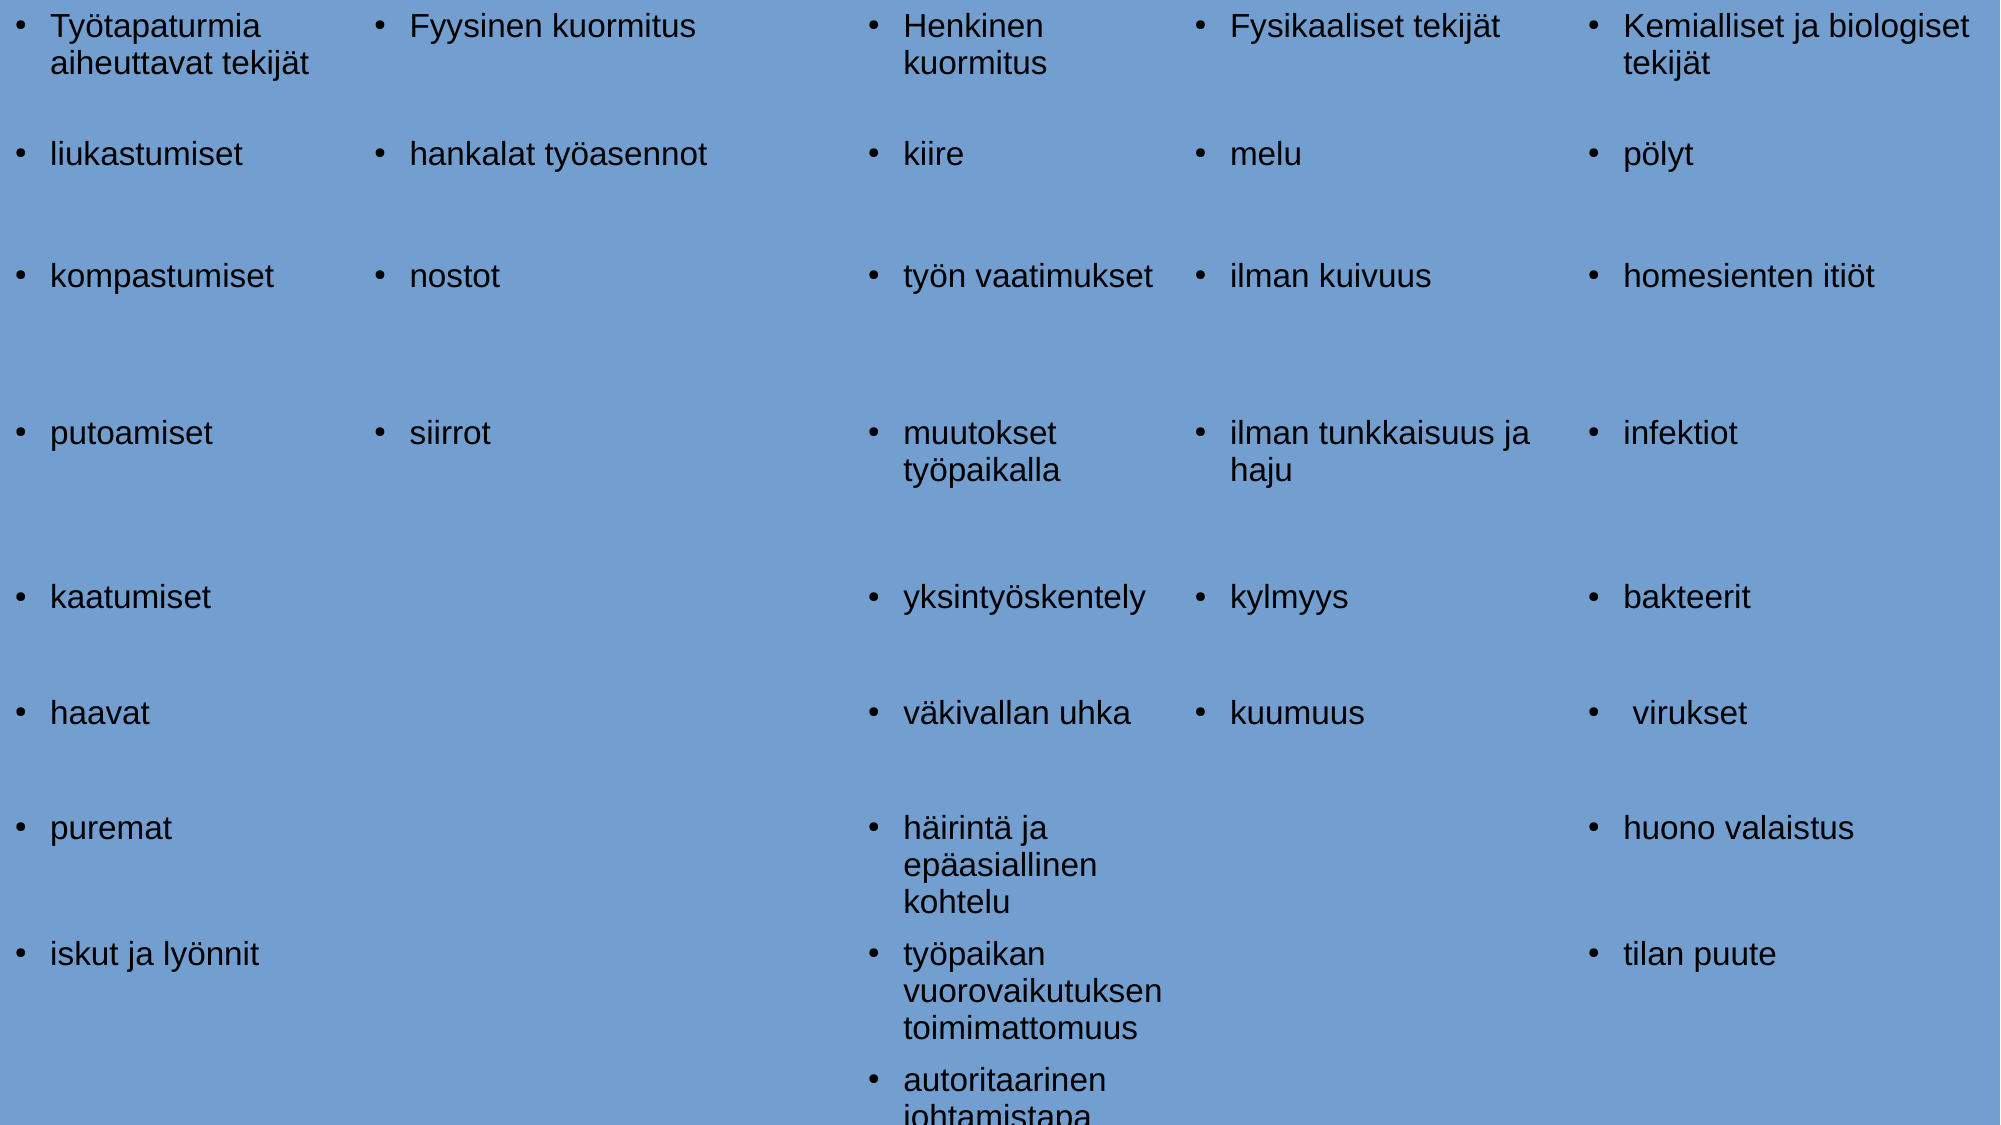

| Työtapaturmia aiheuttavat tekijät | Fyysinen kuormitus | Henkinen kuormitus | Fysikaaliset tekijät | Kemialliset ja biologiset tekijät |
| --- | --- | --- | --- | --- |
| liukastumiset | hankalat työasennot | kiire | melu | pölyt |
| kompastumiset | nostot | työn vaatimukset | ilman kuivuus | homesienten itiöt |
| putoamiset | siirrot | muutokset työpaikalla | ilman tunkkaisuus ja haju | infektiot |
| kaatumiset | | yksintyöskentely | kylmyys | bakteerit |
| haavat | | väkivallan uhka | kuumuus | virukset |
| puremat | | häirintä ja epäasiallinen kohtelu | | huono valaistus |
| iskut ja lyönnit | | työpaikan vuorovaikutuksen toimimattomuus | | tilan puute |
| | | autoritaarinen johtamistapa | | |
| | | palautteen puute | | |
| | | | | |